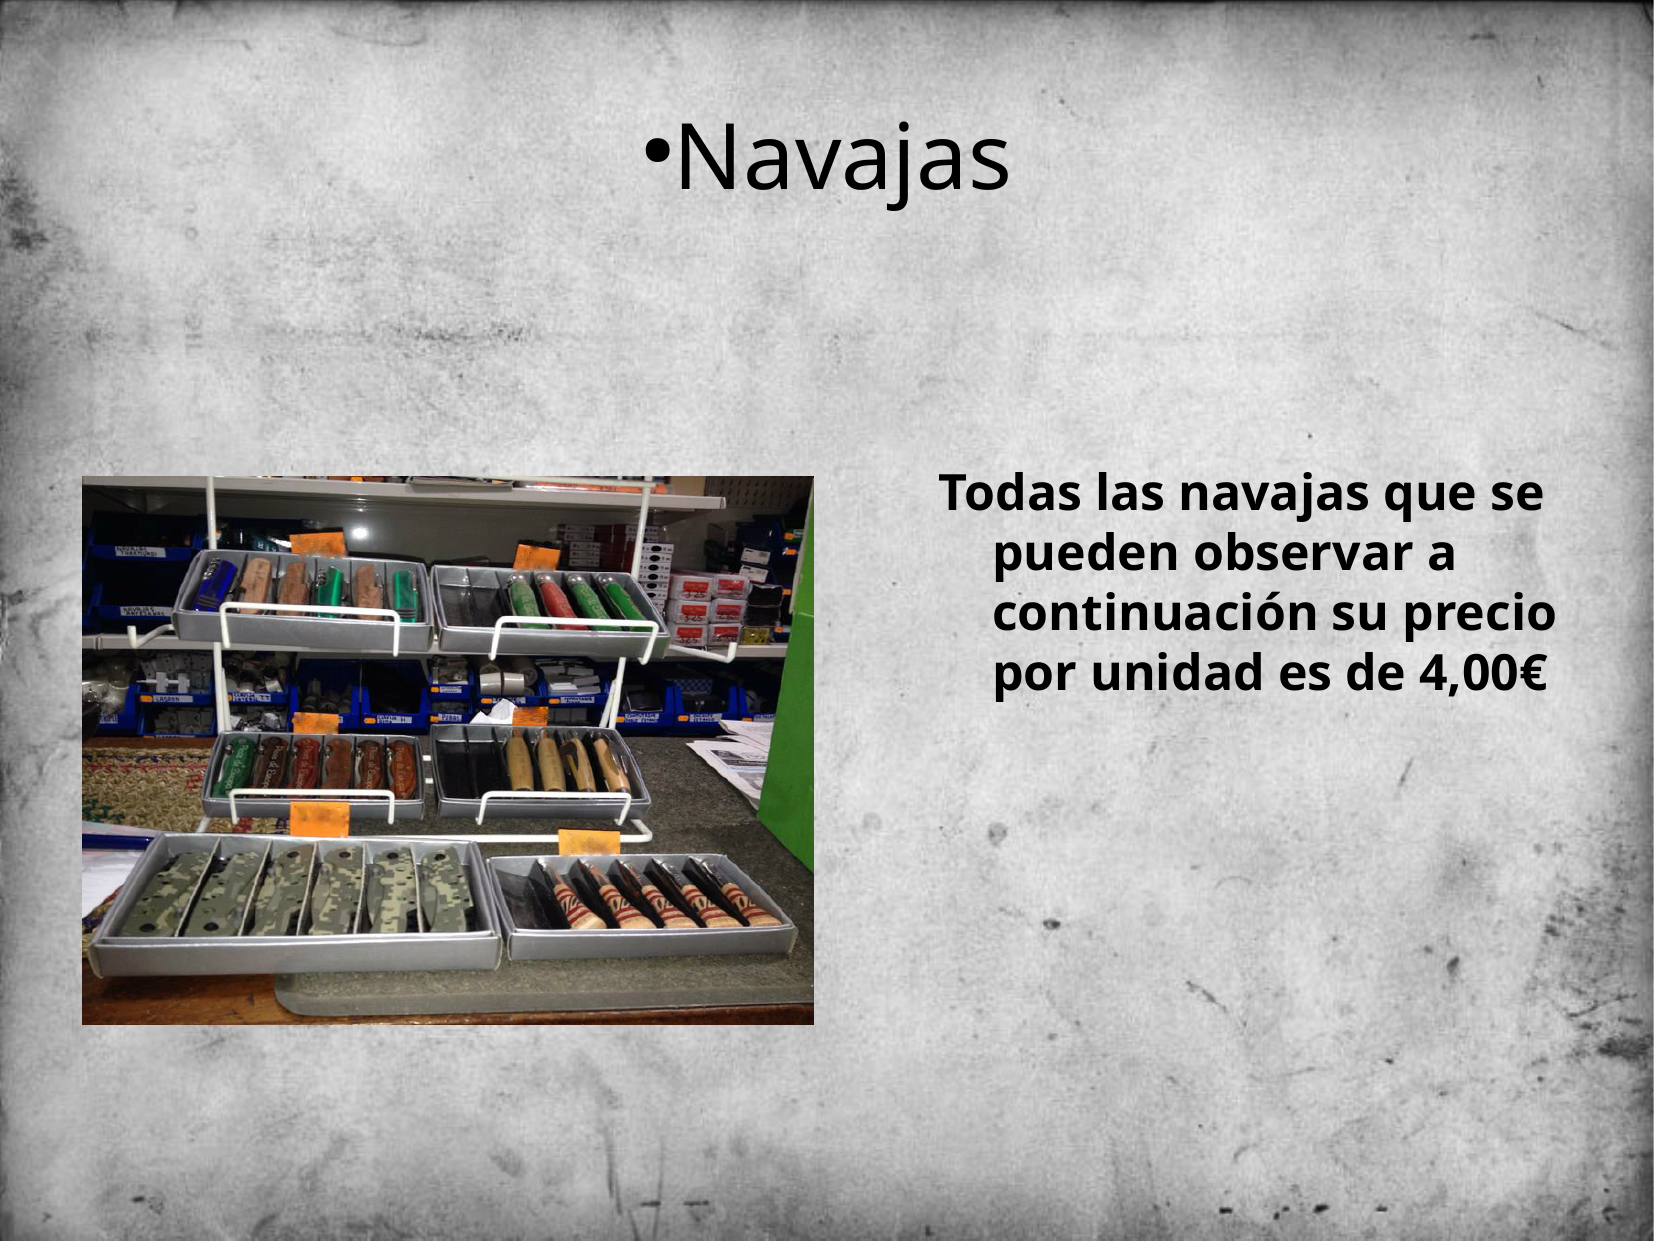

# Navajas
Todas las navajas que se pueden observar a continuación su precio por unidad es de 4,00€